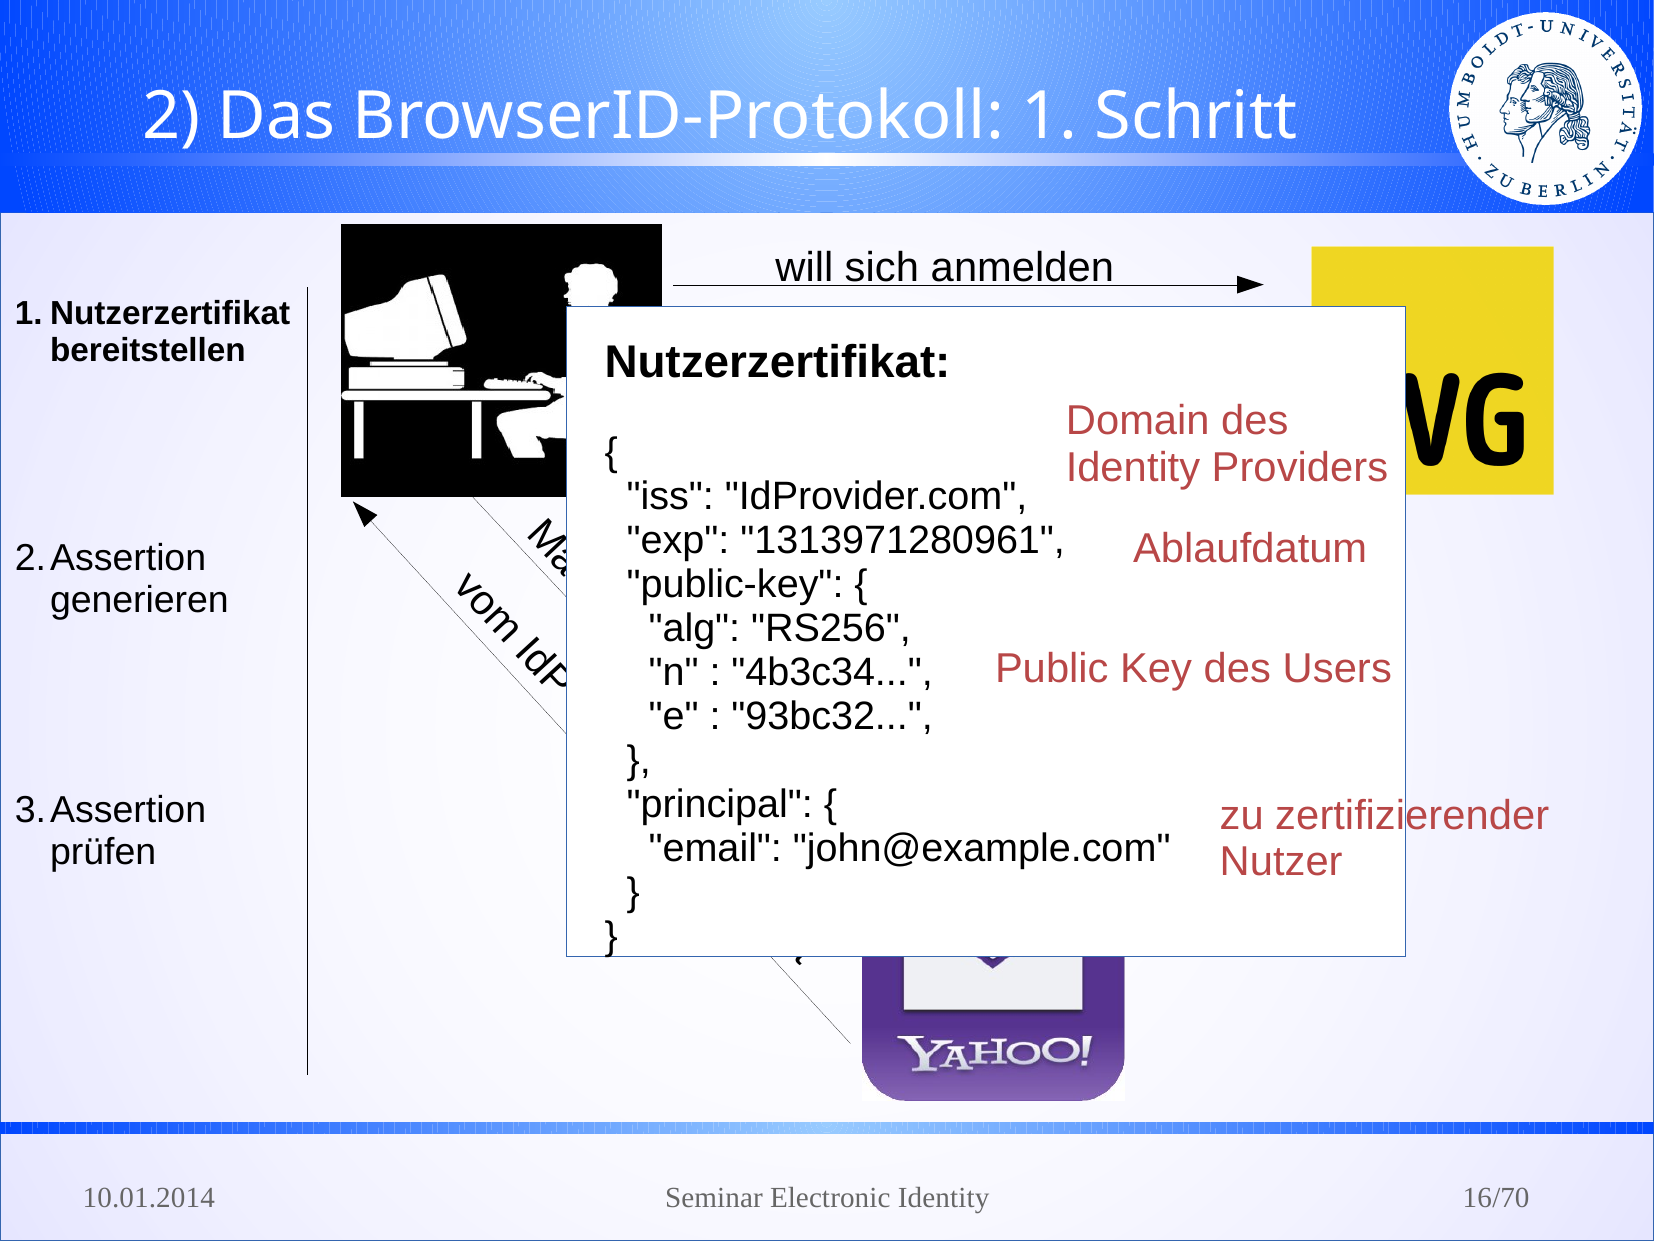

# 2) Das BrowserID-Protokoll: 1. Schritt
will sich anmelden
Nutzerzertifikat bereitstellen
Assertion generieren
Assertion prüfen
Nutzerzertifikat:
{
 "iss": "IdProvider.com",
 "exp": "1313971280961",
 "public-key": {
 "alg": "RS256",
 "n" : "4b3c34...",
 "e" : "93bc32...",
 },
 "principal": {
 "email": "john@example.com"
 }
}
fragt nach Nutzerzertifikat
Stellt SSL-Verbindung her
Domain des Identity Providers
Mailadresse, Public Key
/.well-known/browserid
vom IdP signiertes Zertifikat
Ablaufdatum
Public Key des Users
zu zertifizierender
Nutzer
10.01.2014
Seminar Electronic Identity